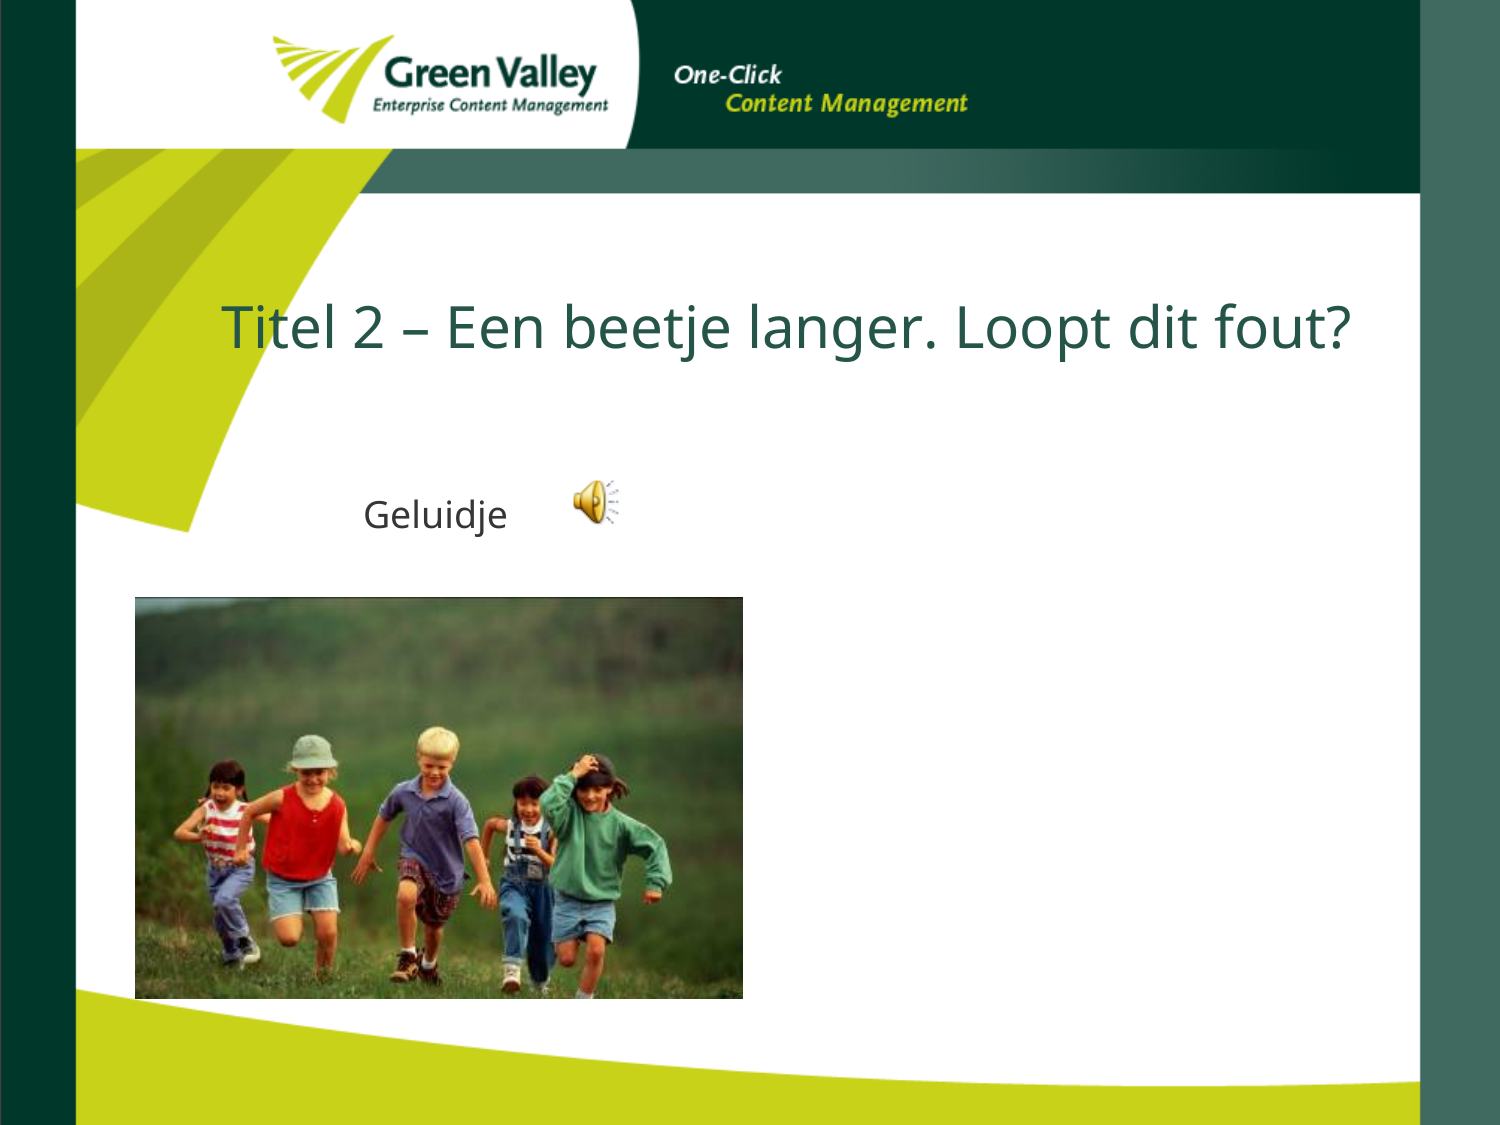

# Titel 2 – Een beetje langer. Loopt dit fout?
Geluidje